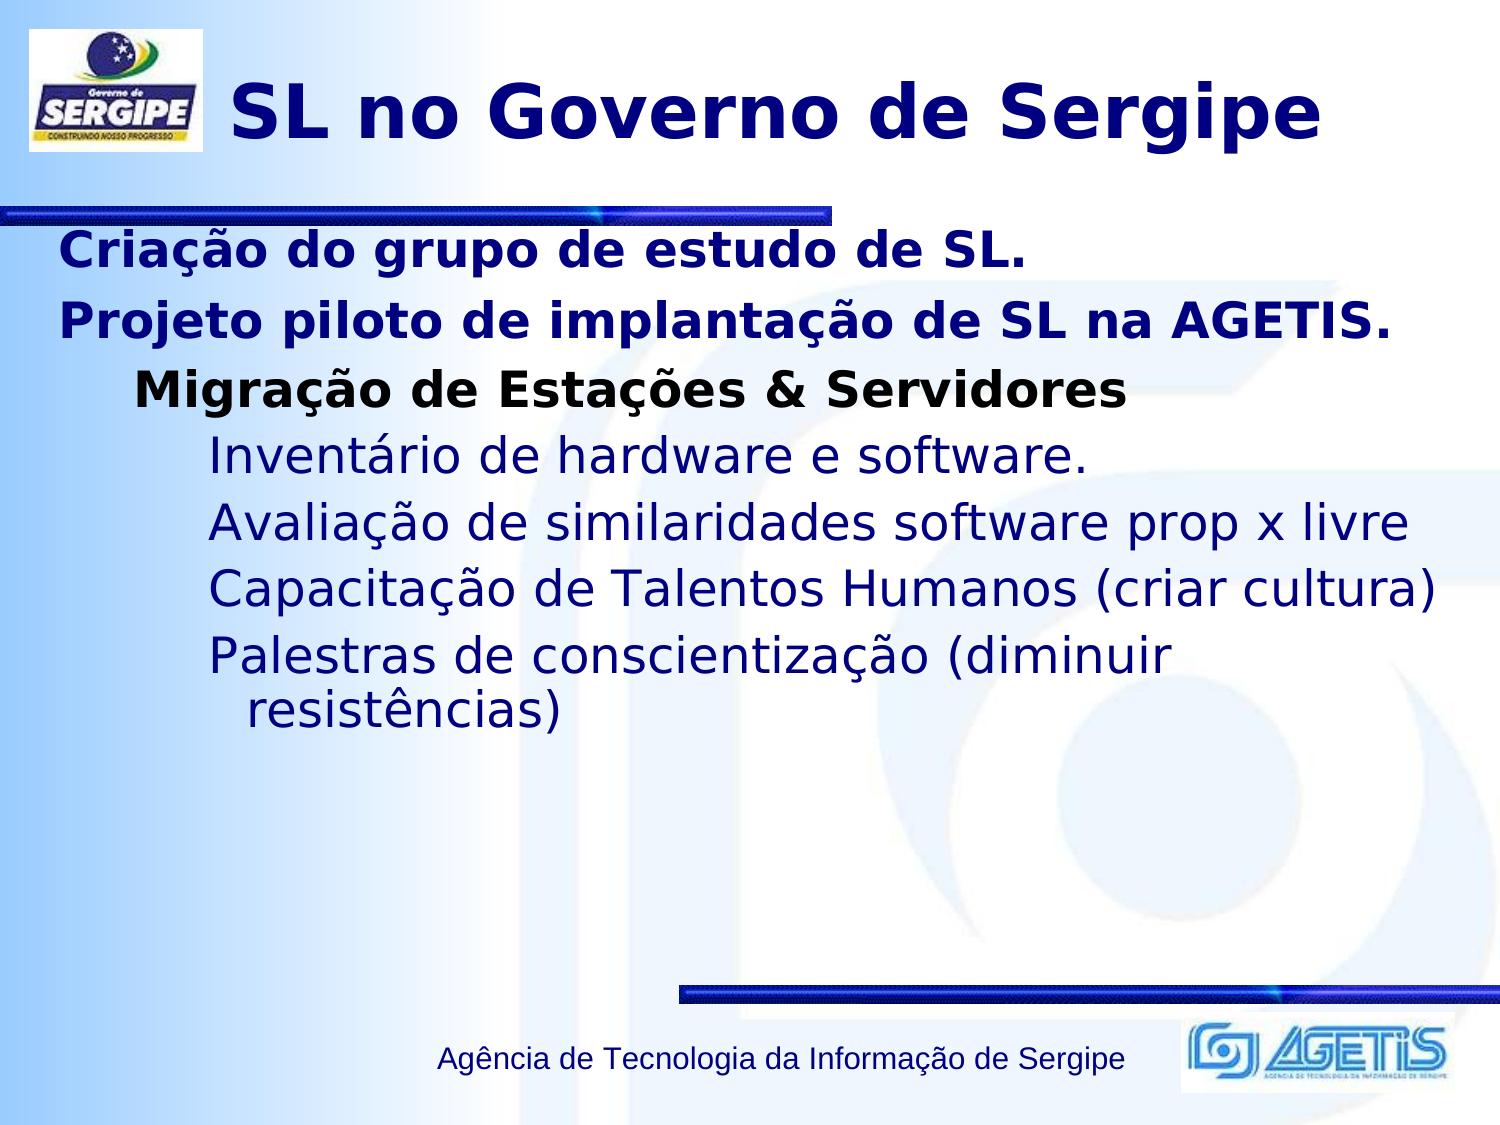

# SL no Governo de Sergipe
Criação do grupo de estudo de SL.
Projeto piloto de implantação de SL na AGETIS.
Migração de Estações & Servidores
Inventário de hardware e software.
Avaliação de similaridades software prop x livre
Capacitação de Talentos Humanos (criar cultura)
Palestras de conscientização (diminuir resistências)
Agência de Tecnologia da Informação de Sergipe